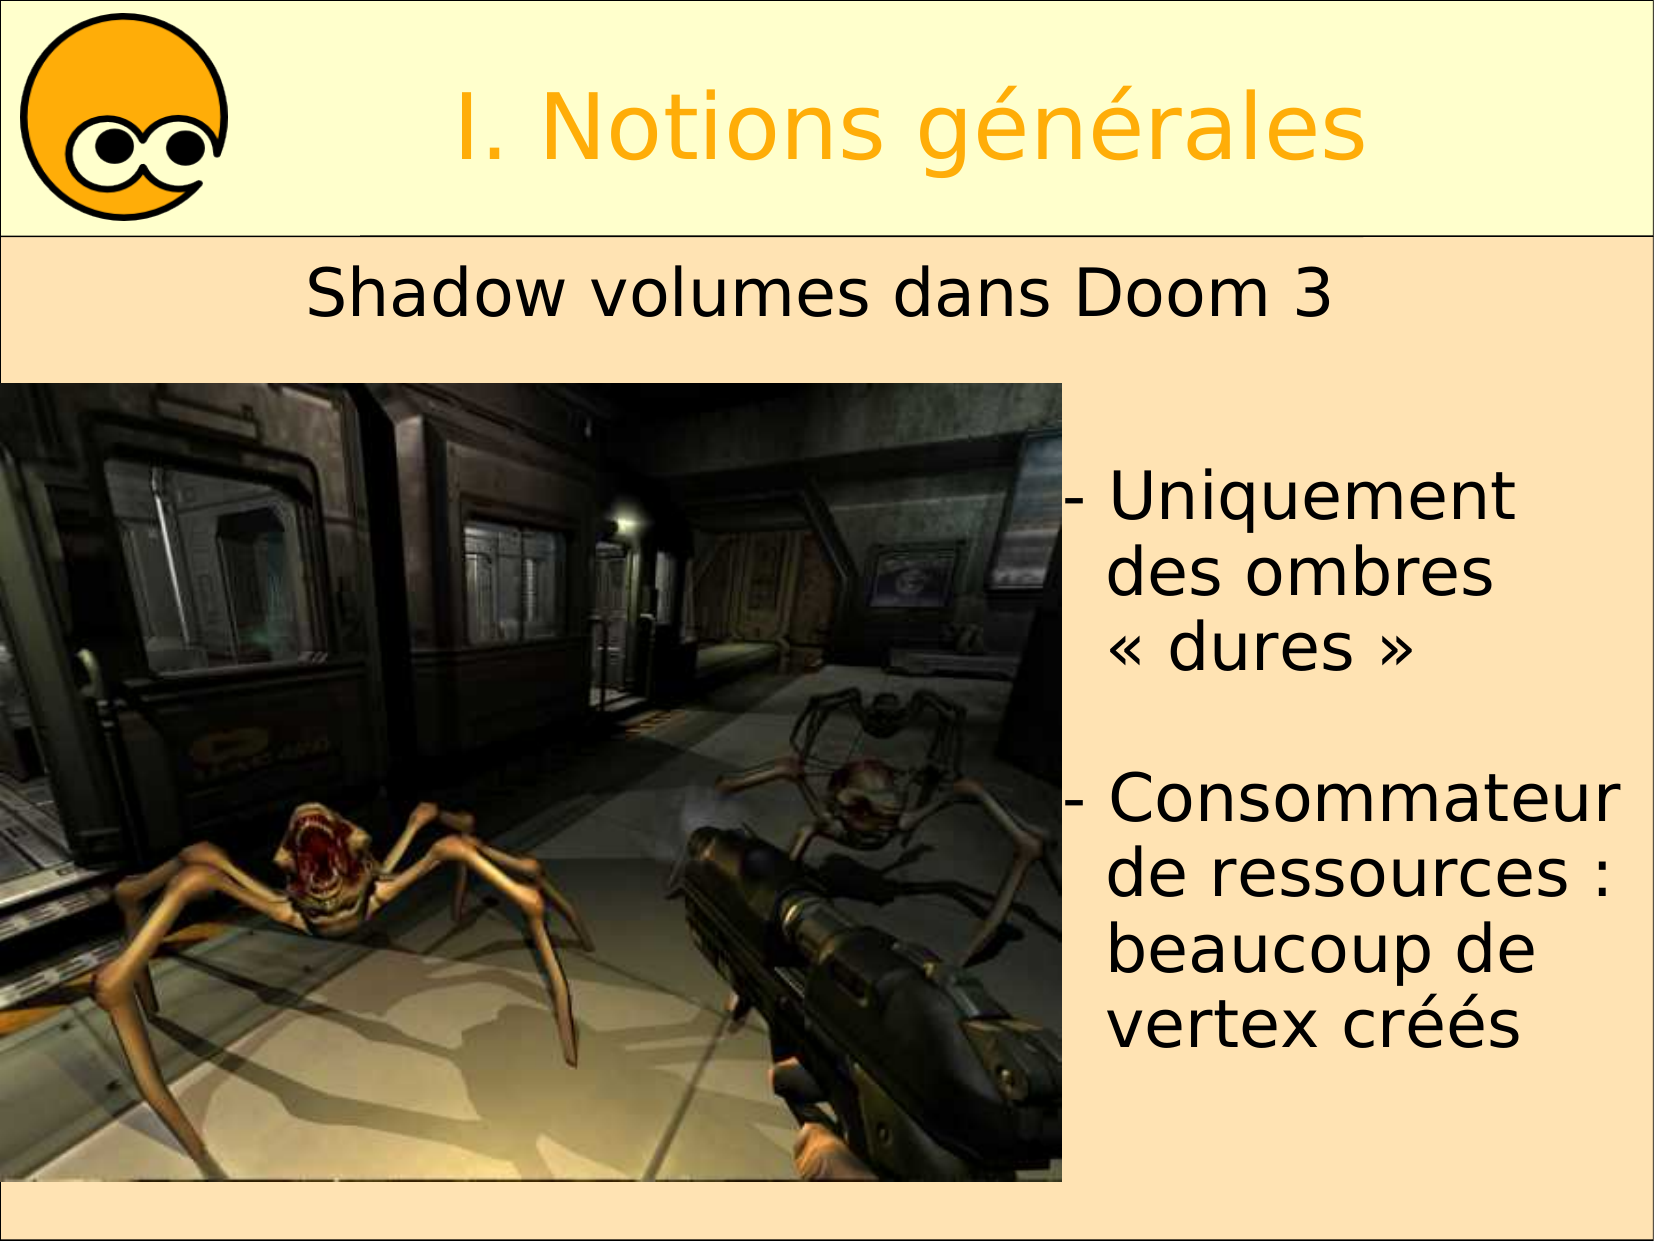

# I. Notions générales
Shadow volumes dans Doom 3
- Uniquement
 des ombres
 « dures »
- Consommateur
 de ressources :
 beaucoup de
 vertex créés